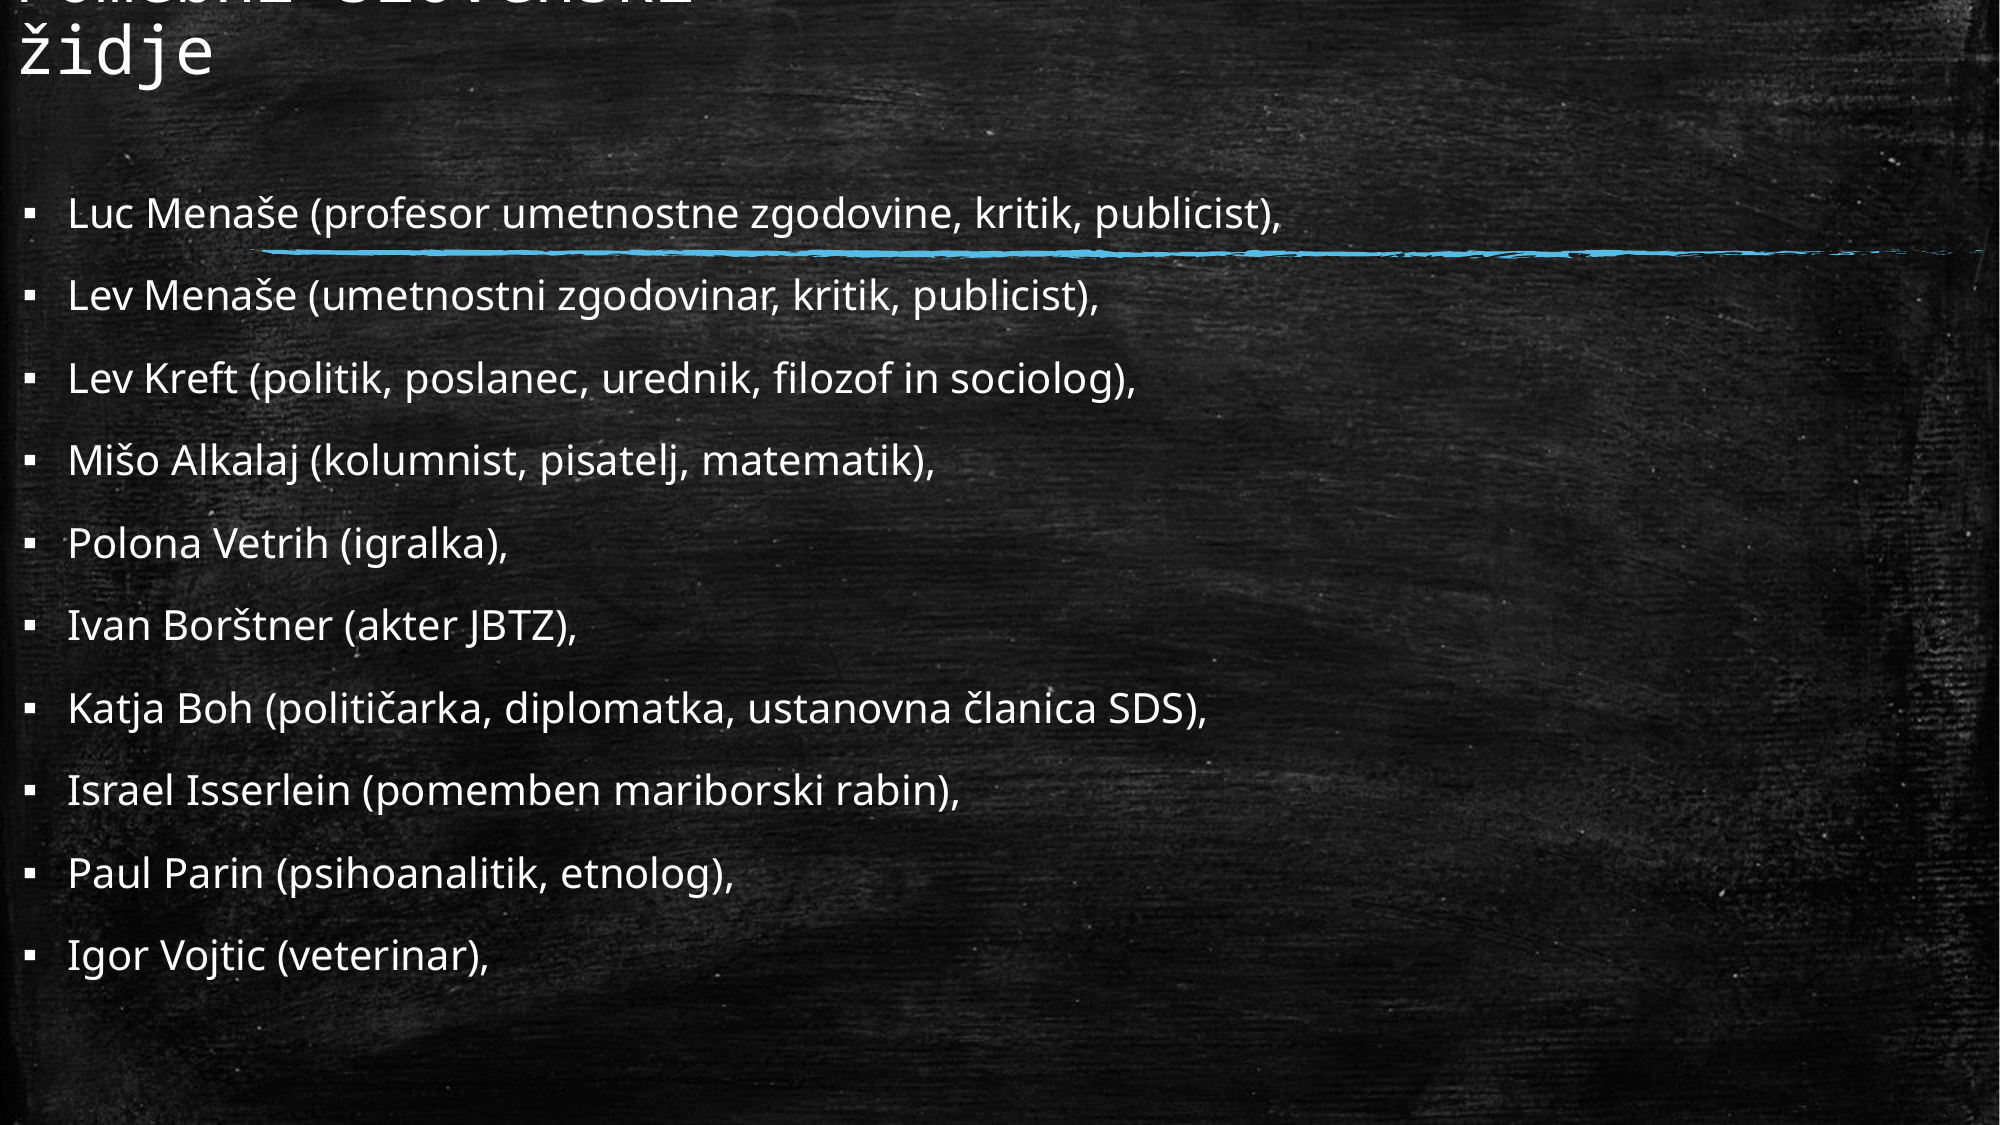

# Pomebni slovenski židje
Luc Menaše (profesor umetnostne zgodovine, kritik, publicist),
Lev Menaše (umetnostni zgodovinar, kritik, publicist),
Lev Kreft (politik, poslanec, urednik, filozof in sociolog),
Mišo Alkalaj (kolumnist, pisatelj, matematik),
Polona Vetrih (igralka),
Ivan Borštner (akter JBTZ),
Katja Boh (političarka, diplomatka, ustanovna članica SDS),
Israel Isserlein (pomemben mariborski rabin),
Paul Parin (psihoanalitik, etnolog),
Igor Vojtic (veterinar),